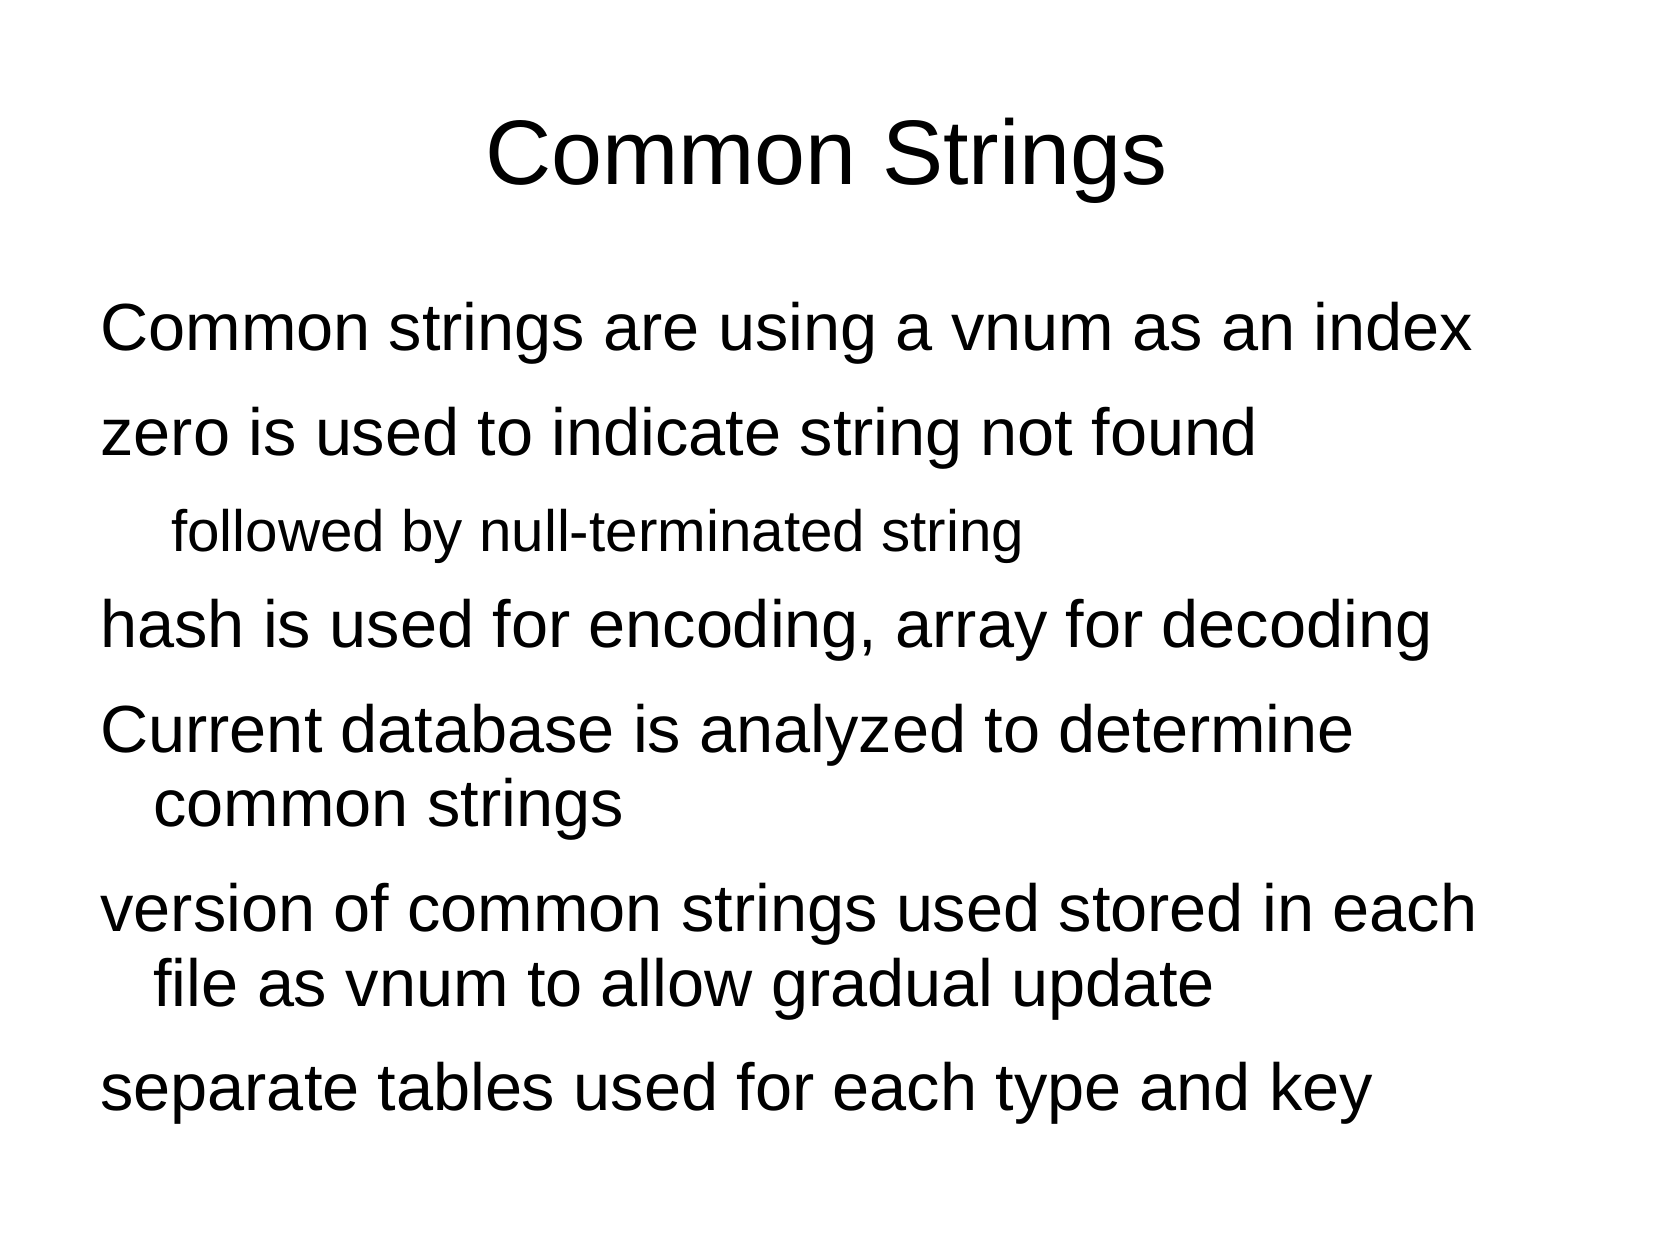

# Common Strings
Common strings are using a vnum as an index
zero is used to indicate string not found
followed by null-terminated string
hash is used for encoding, array for decoding
Current database is analyzed to determine common strings
version of common strings used stored in each file as vnum to allow gradual update
separate tables used for each type and key